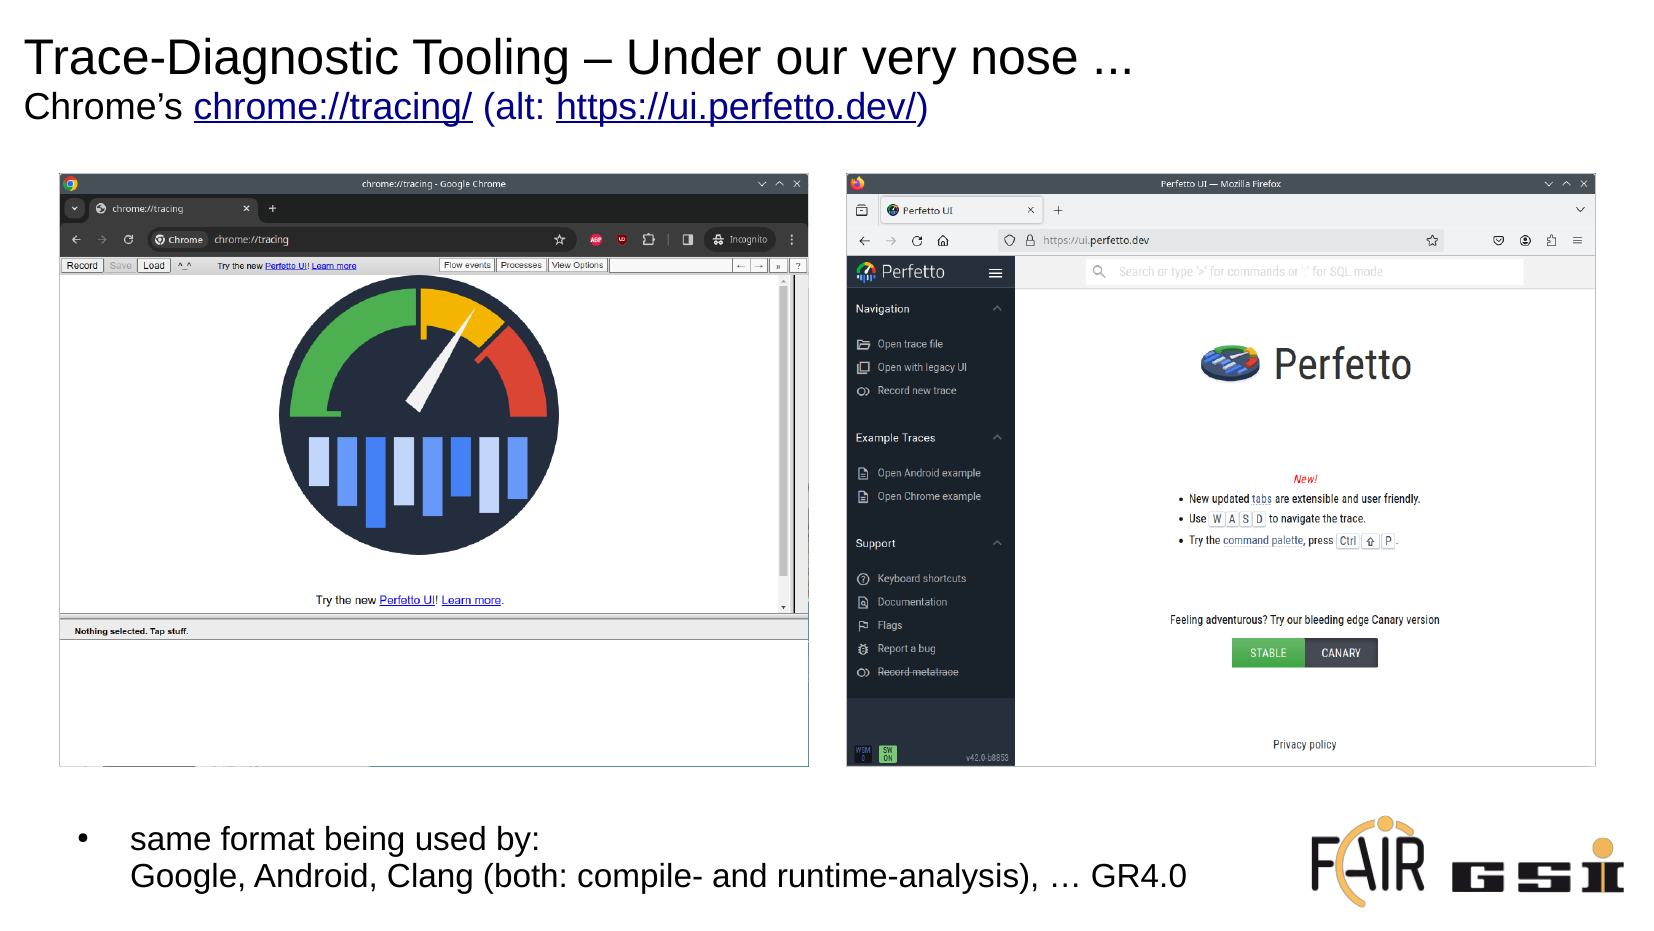

# Trace-Diagnostic Tooling – Under our very nose ... Chrome’s chrome://tracing/ (alt: https://ui.perfetto.dev/)
same format being used by:
Google, Android, Clang (both: compile- and runtime-analysis), … GR4.0